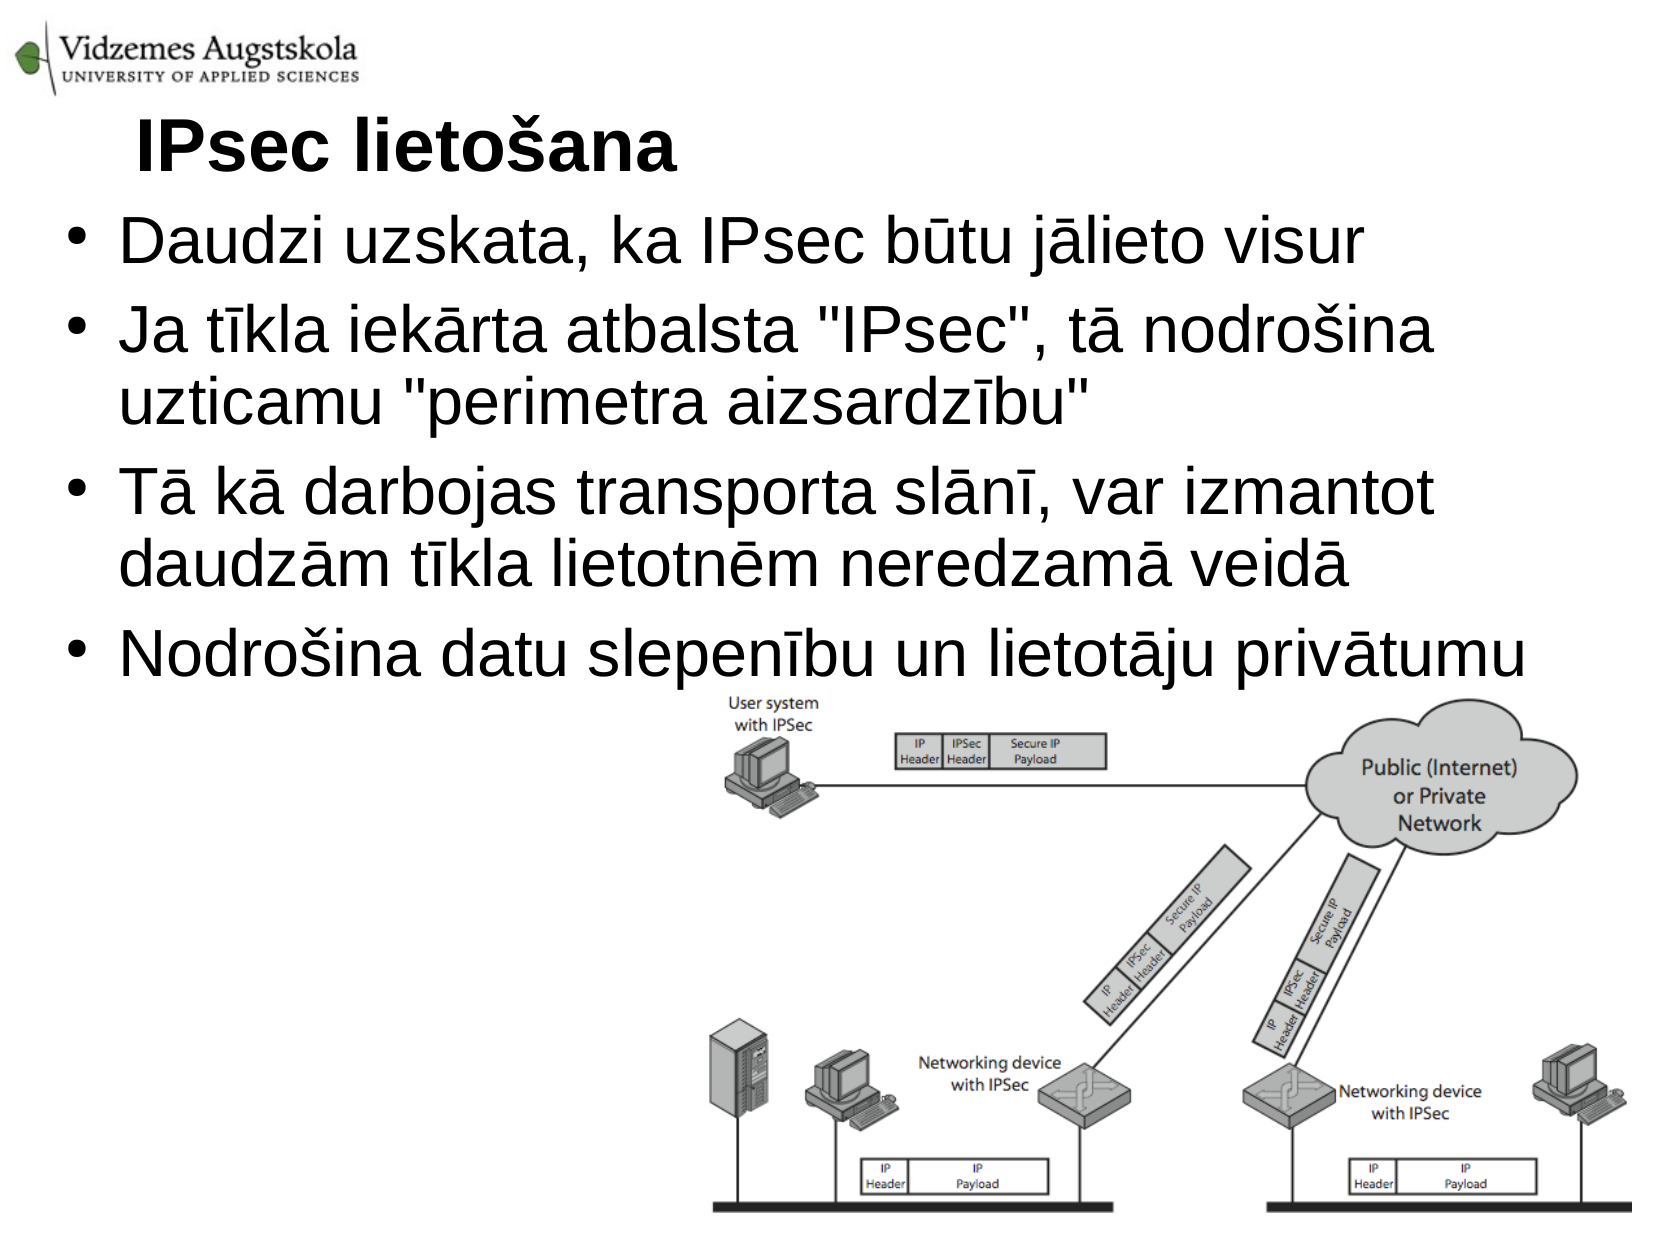

# IPsec lietošana
Daudzi uzskata, ka IPsec būtu jālieto visur
Ja tīkla iekārta atbalsta "IPsec", tā nodrošina uzticamu "perimetra aizsardzību"
Tā kā darbojas transporta slānī, var izmantot daudzām tīkla lietotnēm neredzamā veidā
Nodrošina datu slepenību un lietotāju privātumu